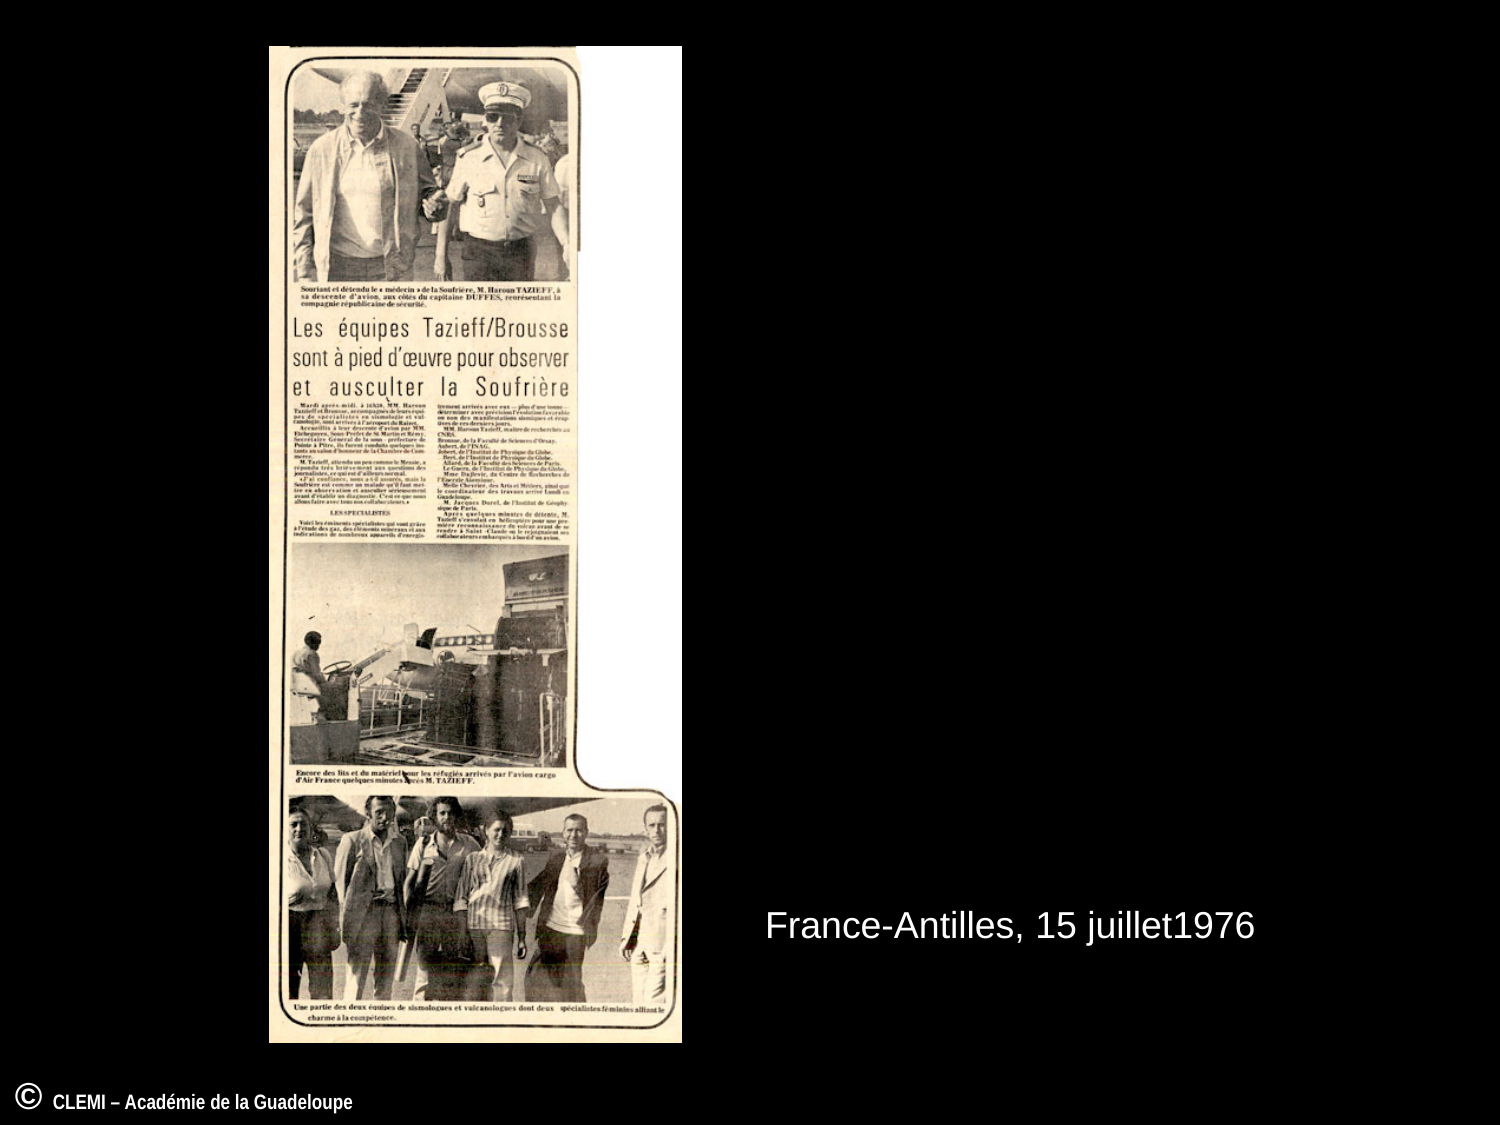

# France-Antilles, 15 juillet1976
© CLEMI – Académie de la Guadeloupe